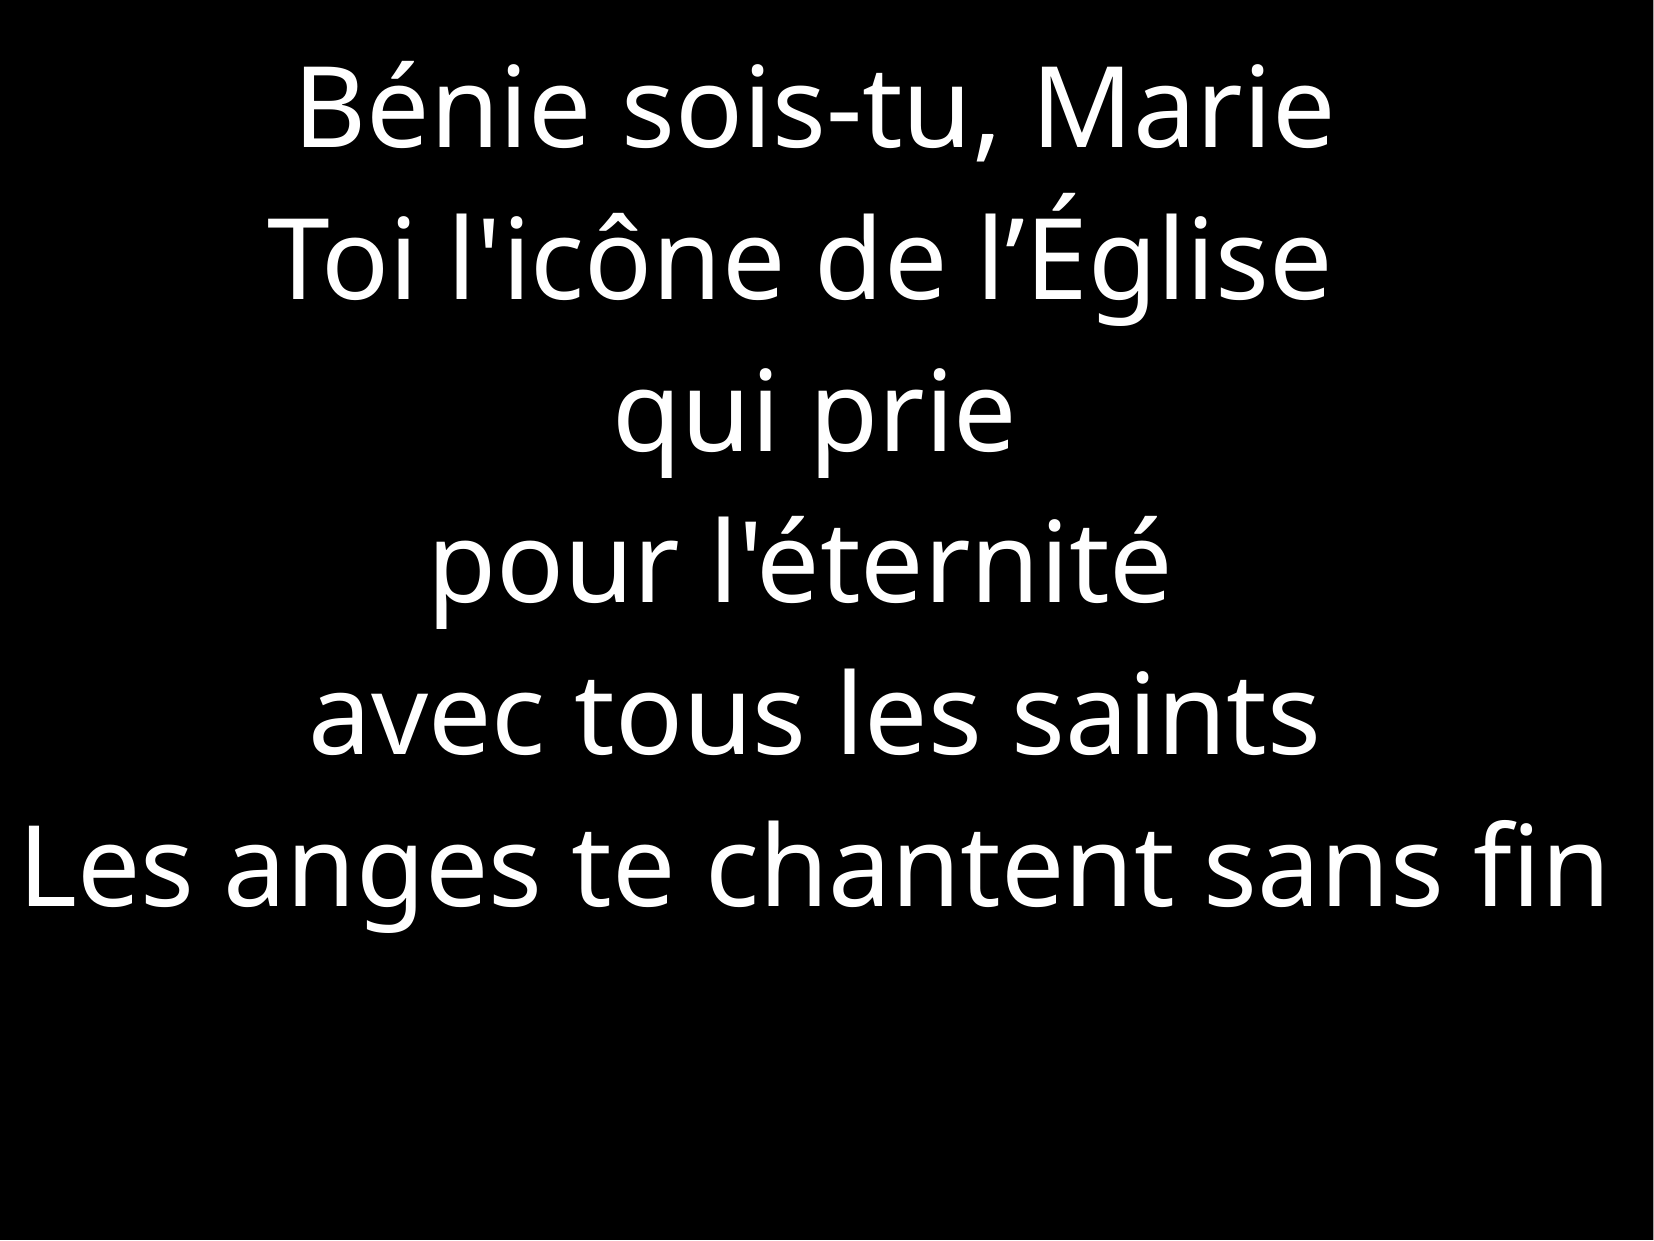

# Bénie sois-tu, Marie
Toi l'icône de l’Église
qui prie
pour l'éternité
avec tous les saints
Les anges te chantent sans fin